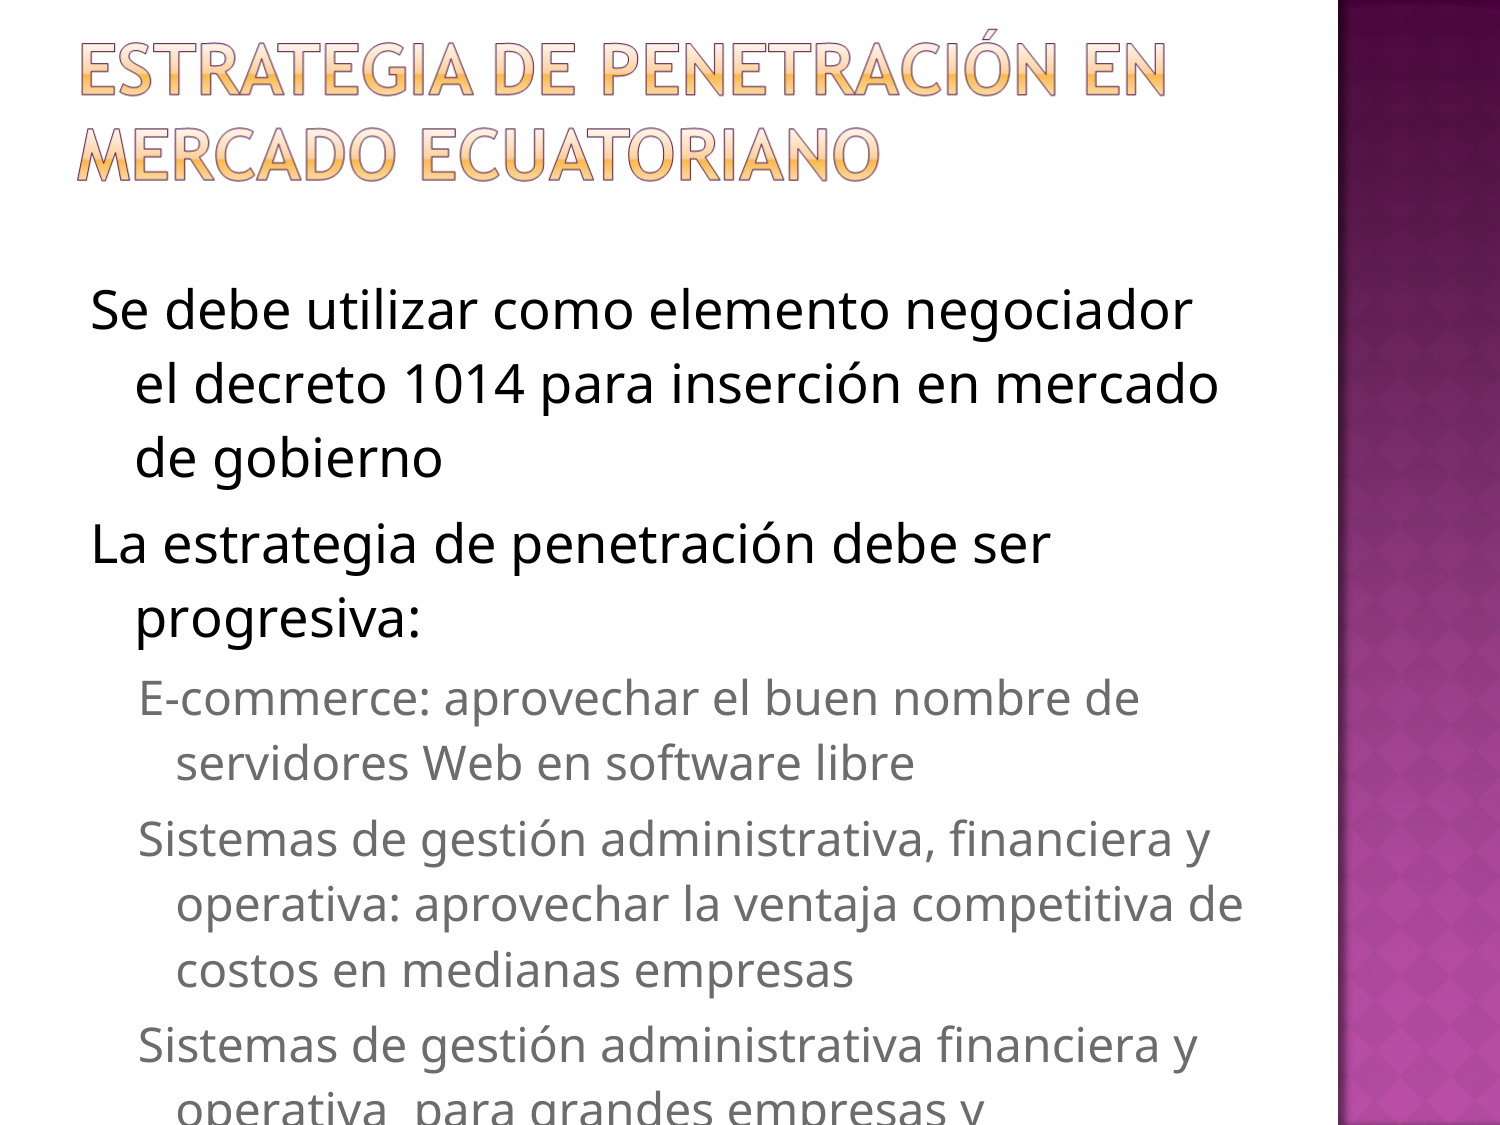

# Se debe utilizar como elemento negociador el decreto 1014 para inserción en mercado de gobierno
La estrategia de penetración debe ser progresiva:
E-commerce: aprovechar el buen nombre de servidores Web en software libre
Sistemas de gestión administrativa, financiera y operativa: aprovechar la ventaja competitiva de costos en medianas empresas
Sistemas de gestión administrativa financiera y operativa para grandes empresas y multinacionales